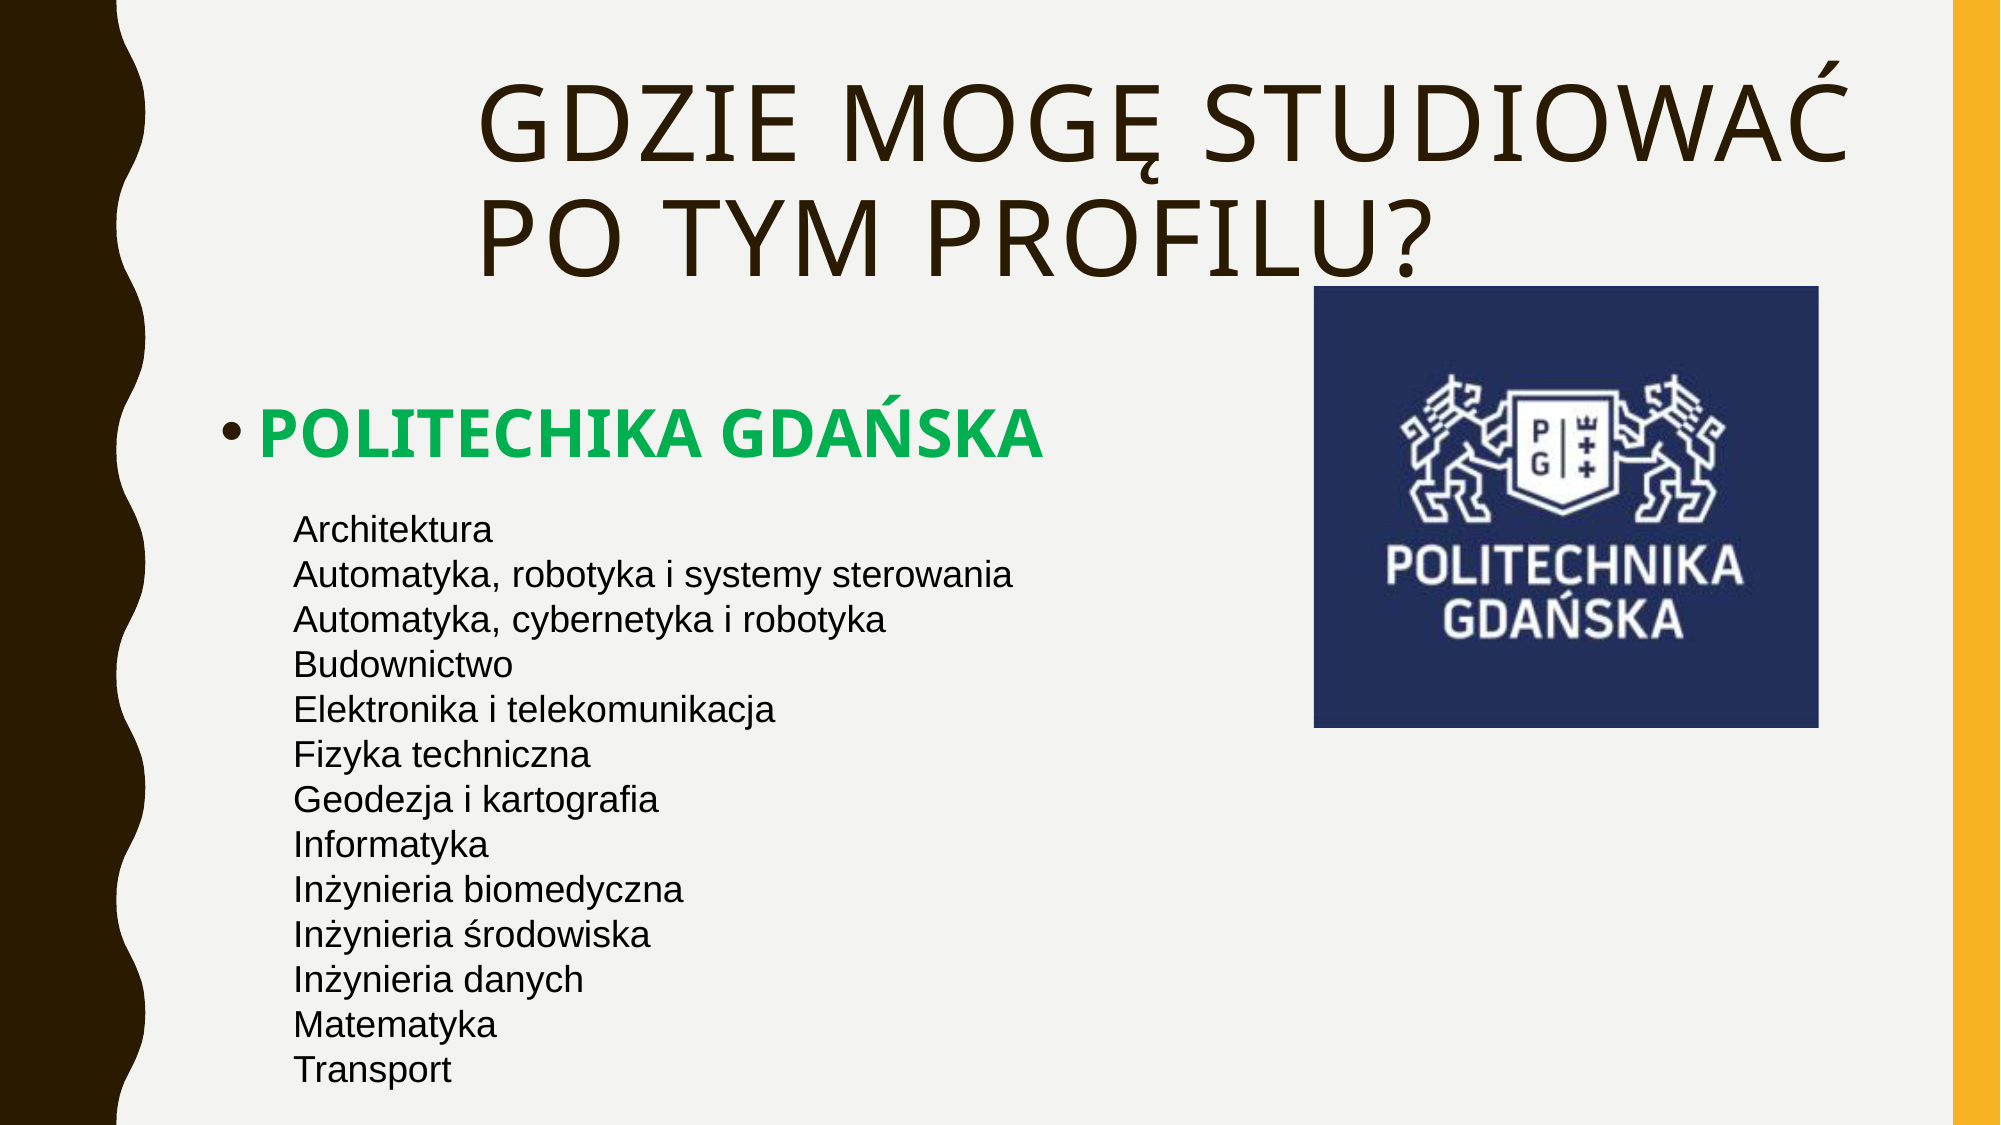

# Gdzie mogę studiować po tym profilu?
POLITECHIKA GDAŃSKA
Architektura
Automatyka, robotyka i systemy sterowania
Automatyka, cybernetyka i robotyka
Budownictwo
Elektronika i telekomunikacja
Fizyka techniczna
Geodezja i kartografia
Informatyka
Inżynieria biomedyczna
Inżynieria środowiska
Inżynieria danych
Matematyka
Transport